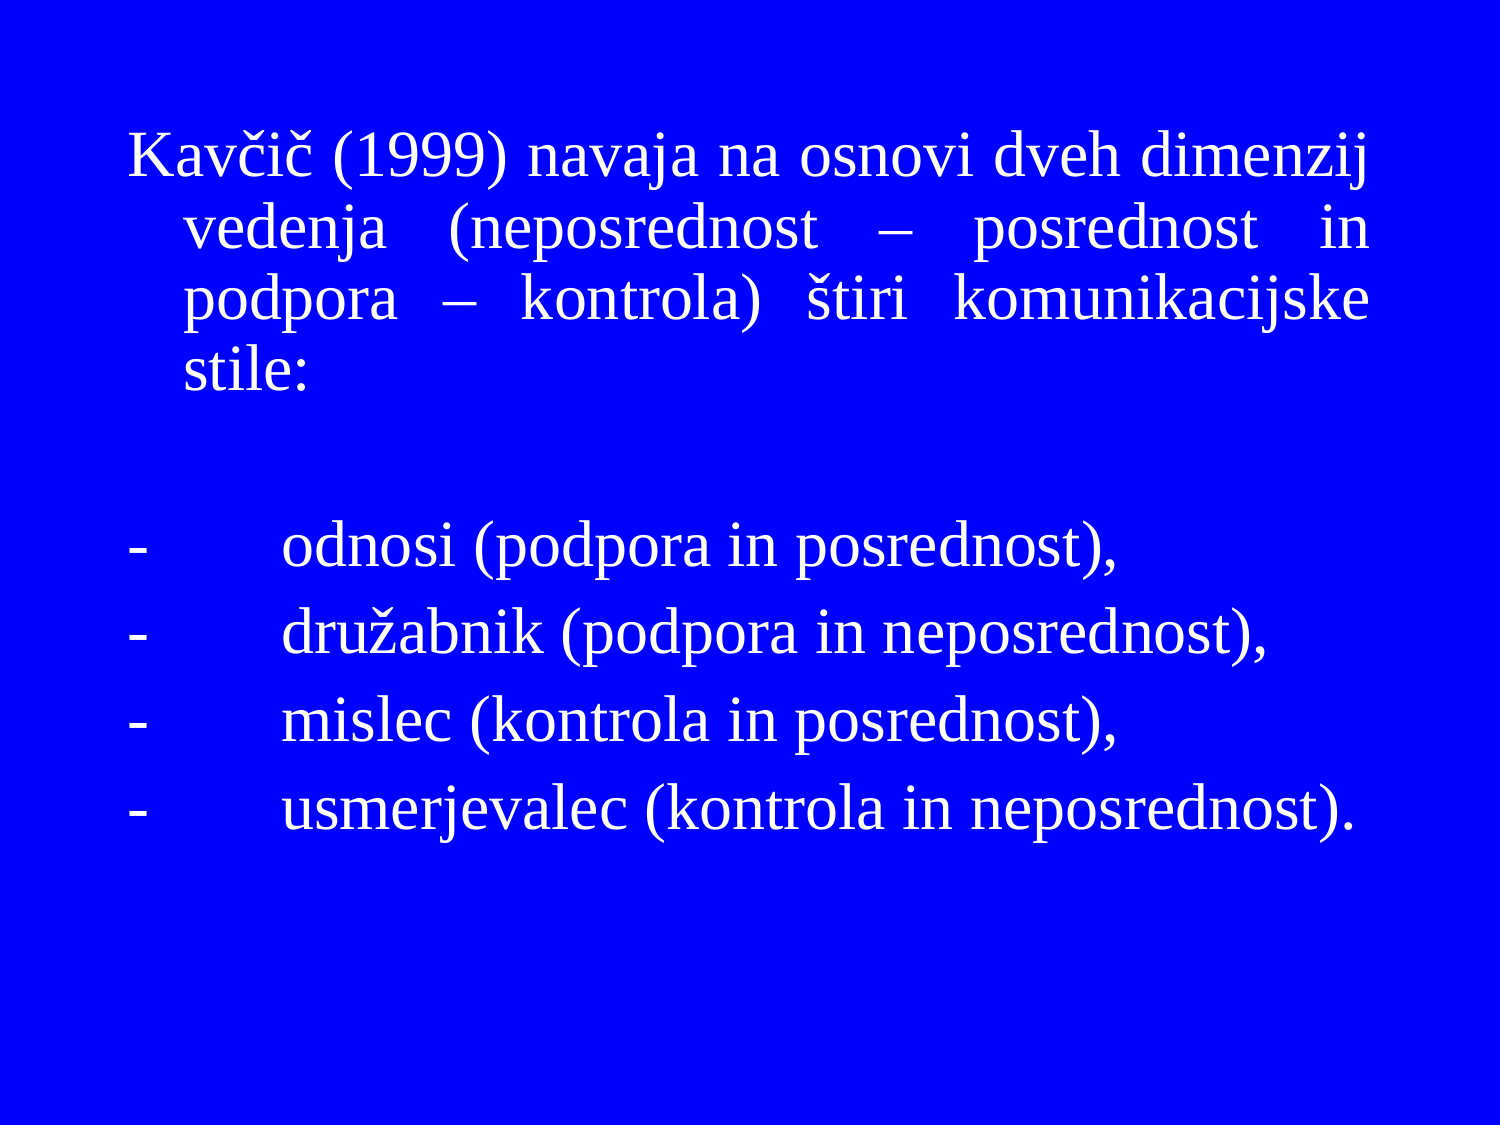

# Kavčič (1999) navaja na osnovi dveh dimenzij vedenja (neposrednost – posrednost in podpora – kontrola) štiri komunikacijske stile:
-        odnosi (podpora in posrednost),
-        družabnik (podpora in neposrednost),
-        mislec (kontrola in posrednost),
-        usmerjevalec (kontrola in neposrednost).